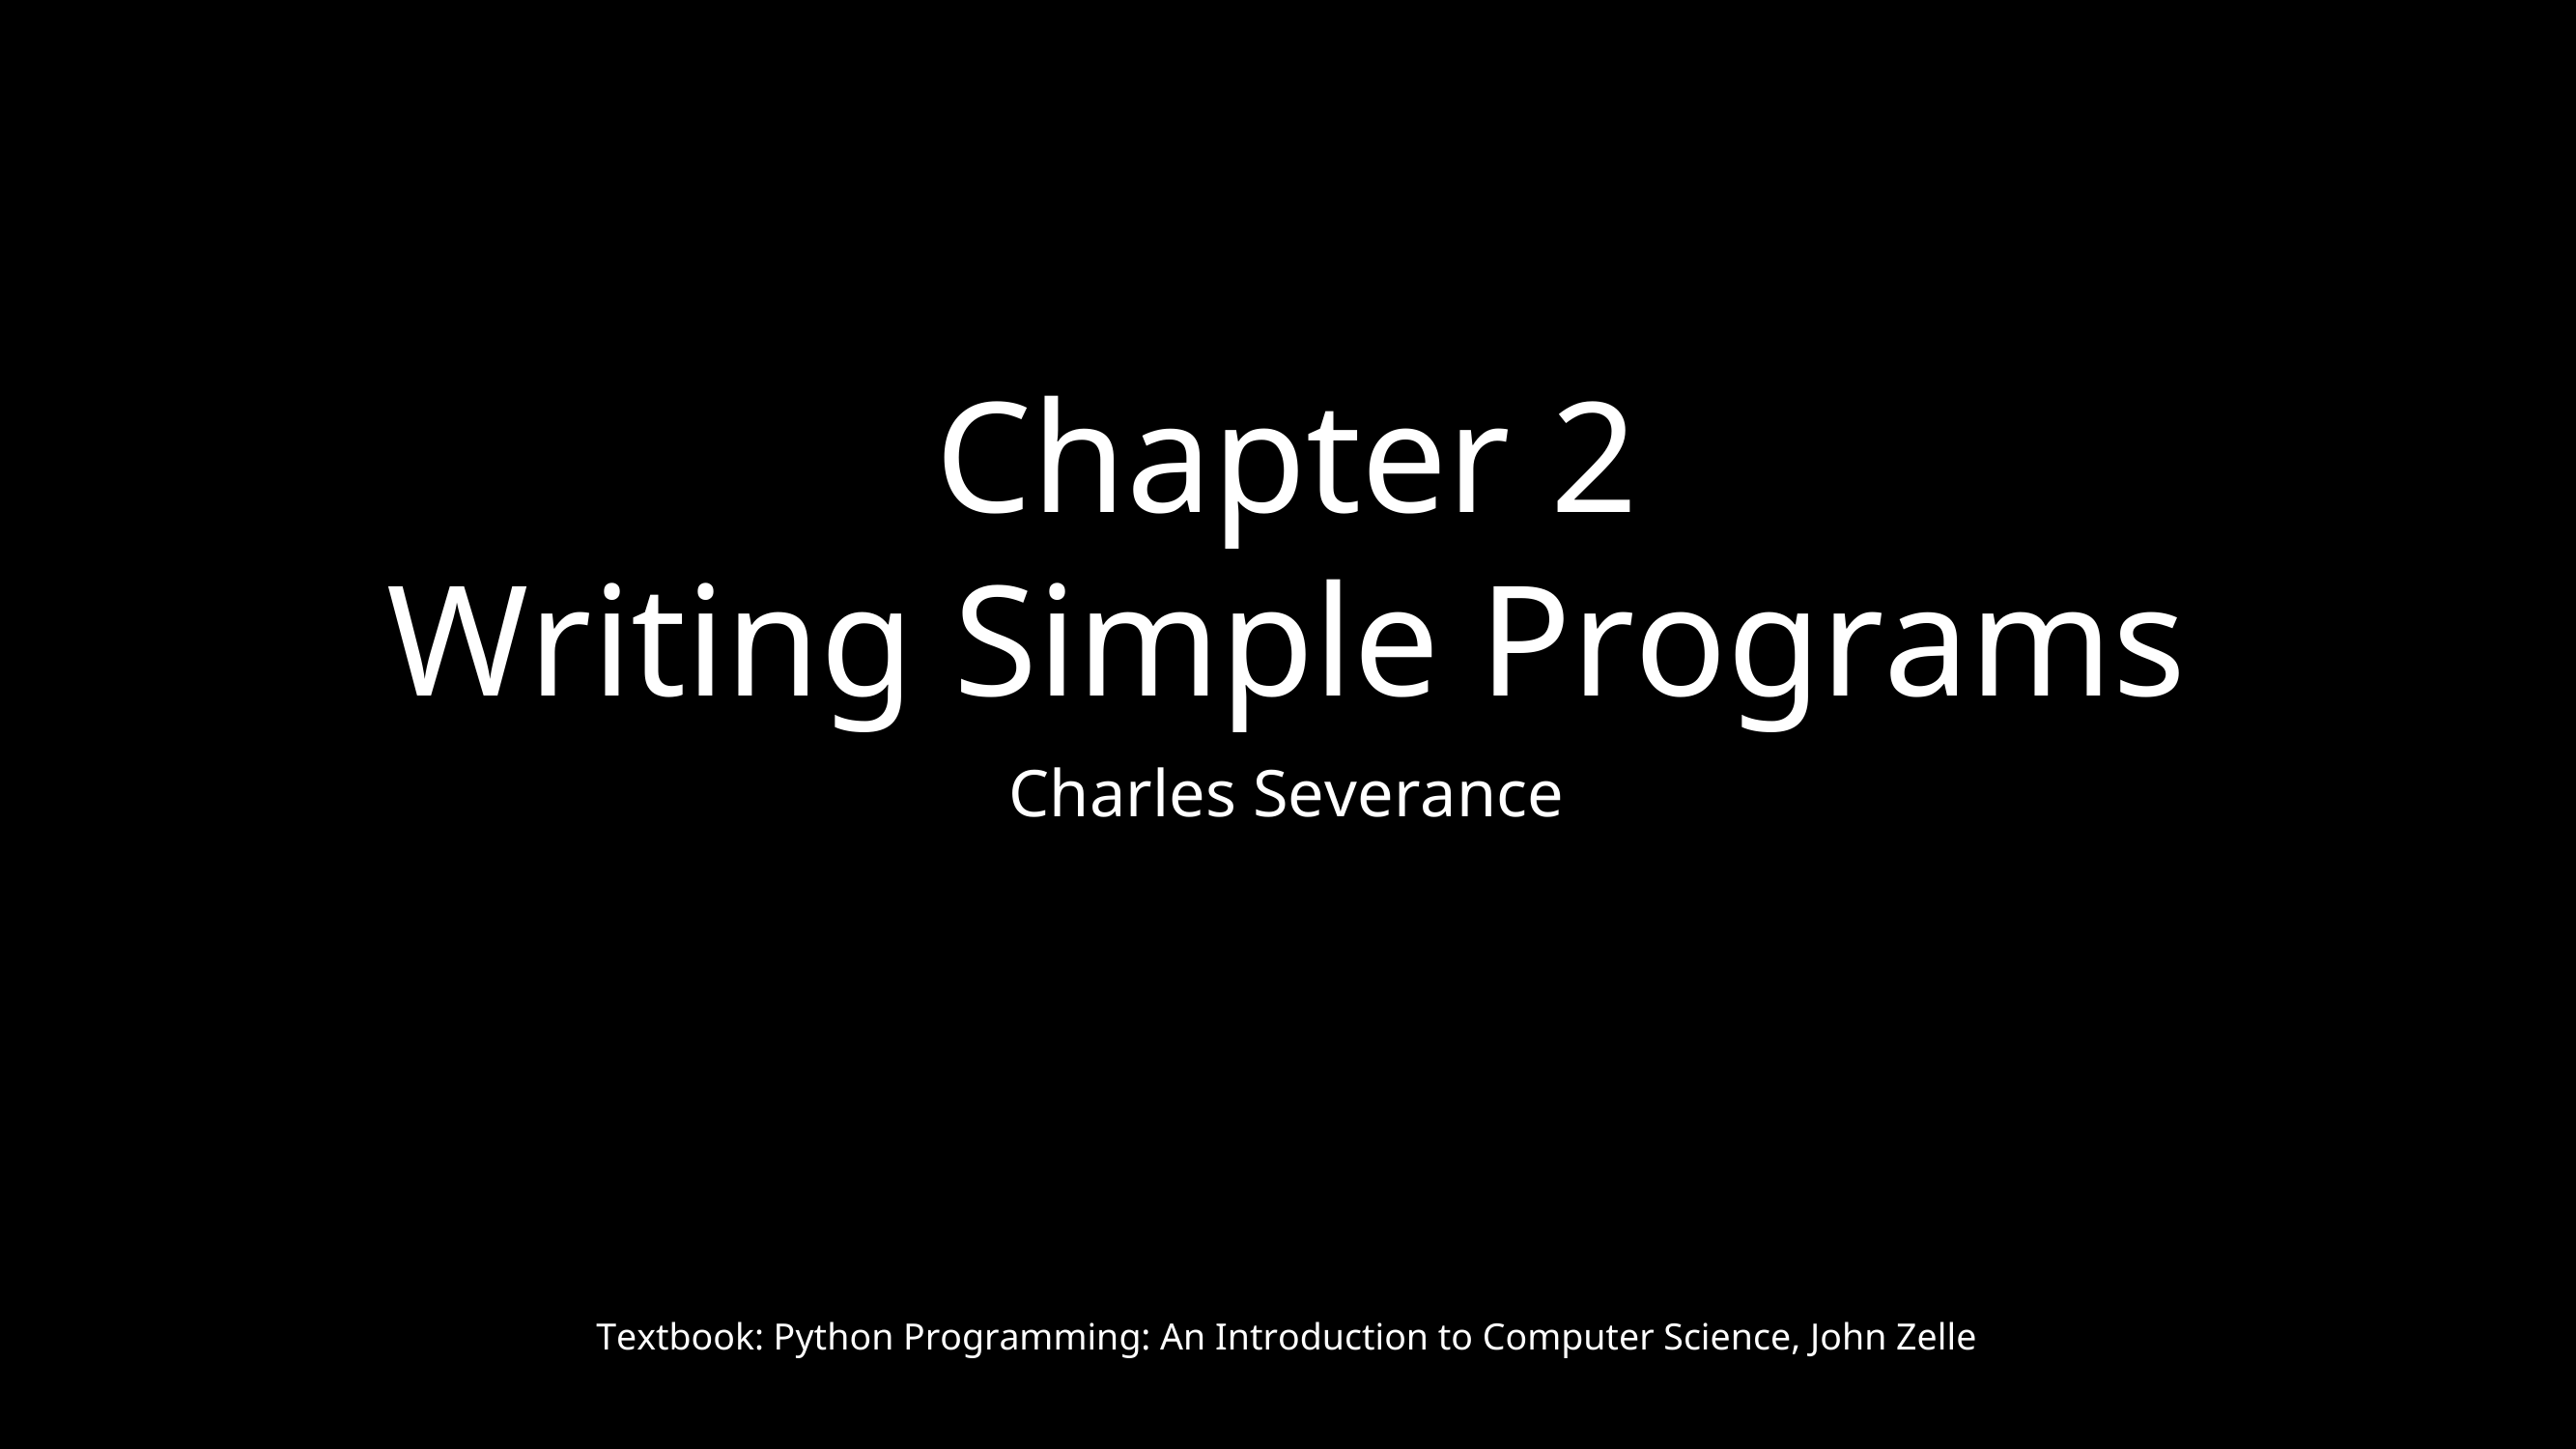

# Chapter 2 Writing Simple Programs
Charles Severance
Textbook: Python Programming: An Introduction to Computer Science, John Zelle